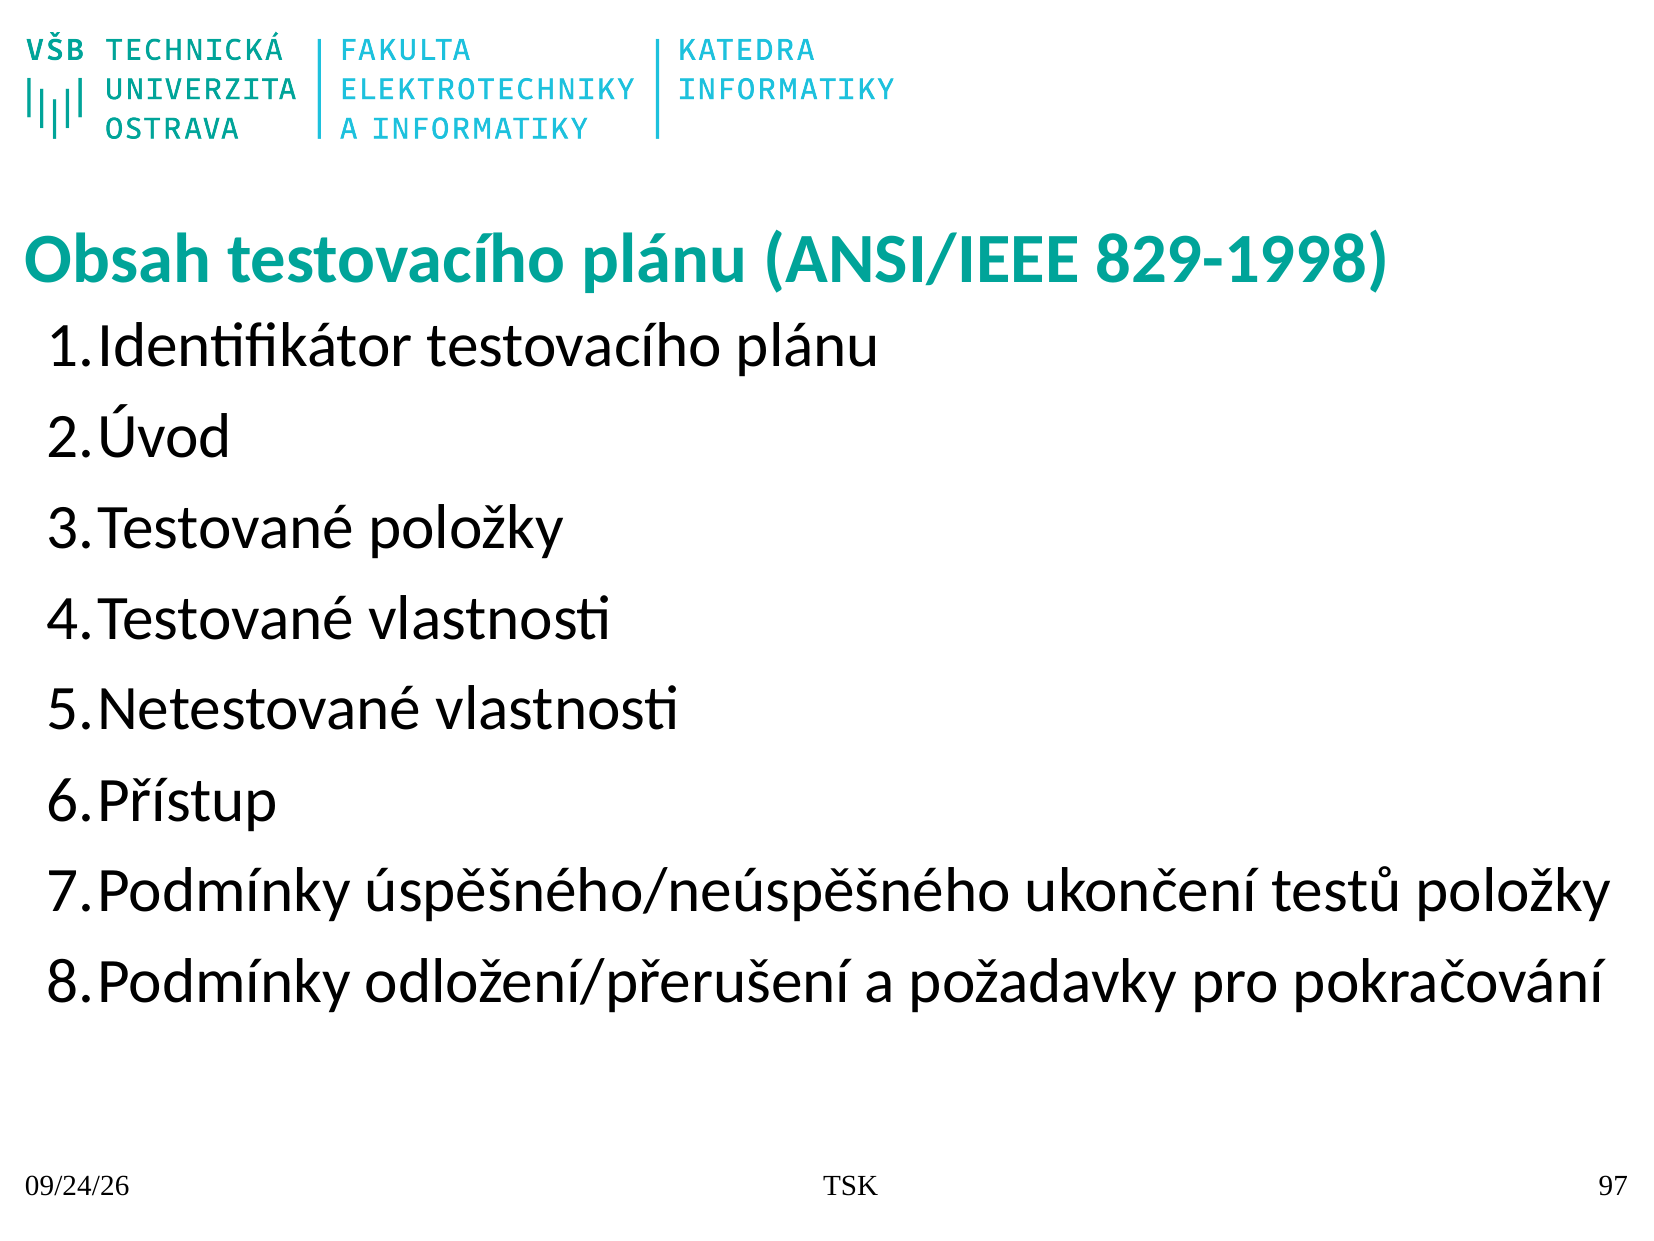

# Obsah testovacího plánu (ANSI/IEEE 829-1998)
Identifikátor testovacího plánu
Úvod
Testované položky
Testované vlastnosti
Netestované vlastnosti
Přístup
Podmínky úspěšného/neúspěšného ukončení testů položky
Podmínky odložení/přerušení a požadavky pro pokračování
TSK
97